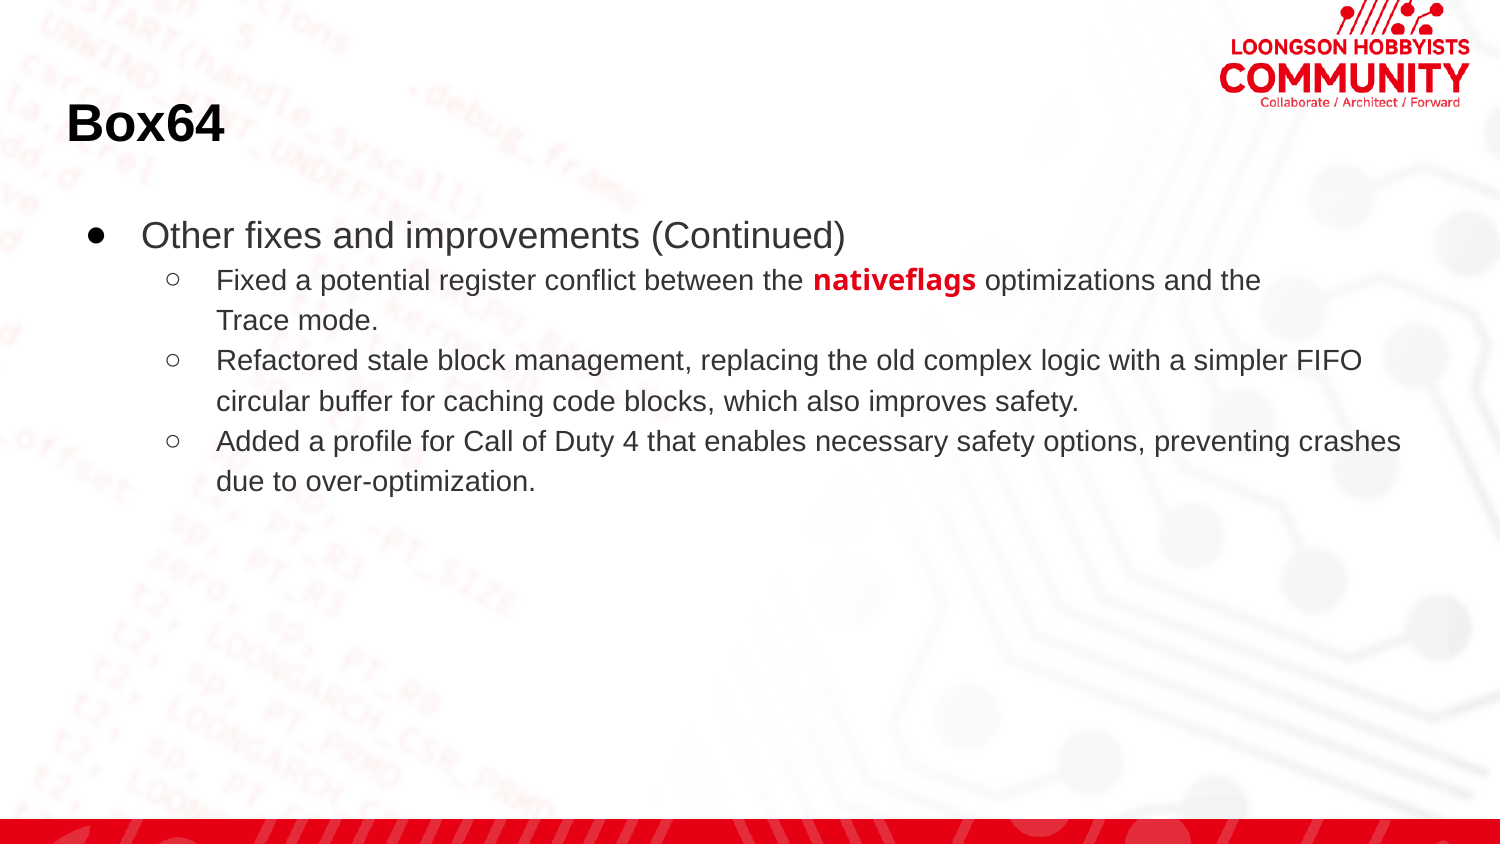

# Box64
Other fixes and improvements (Continued)
Fixed a potential register conflict between the nativeflags optimizations and the
Trace mode.
Refactored stale block management, replacing the old complex logic with a simpler FIFO circular buffer for caching code blocks, which also improves safety.
Added a profile for Call of Duty 4 that enables necessary safety options, preventing crashes due to over-optimization.